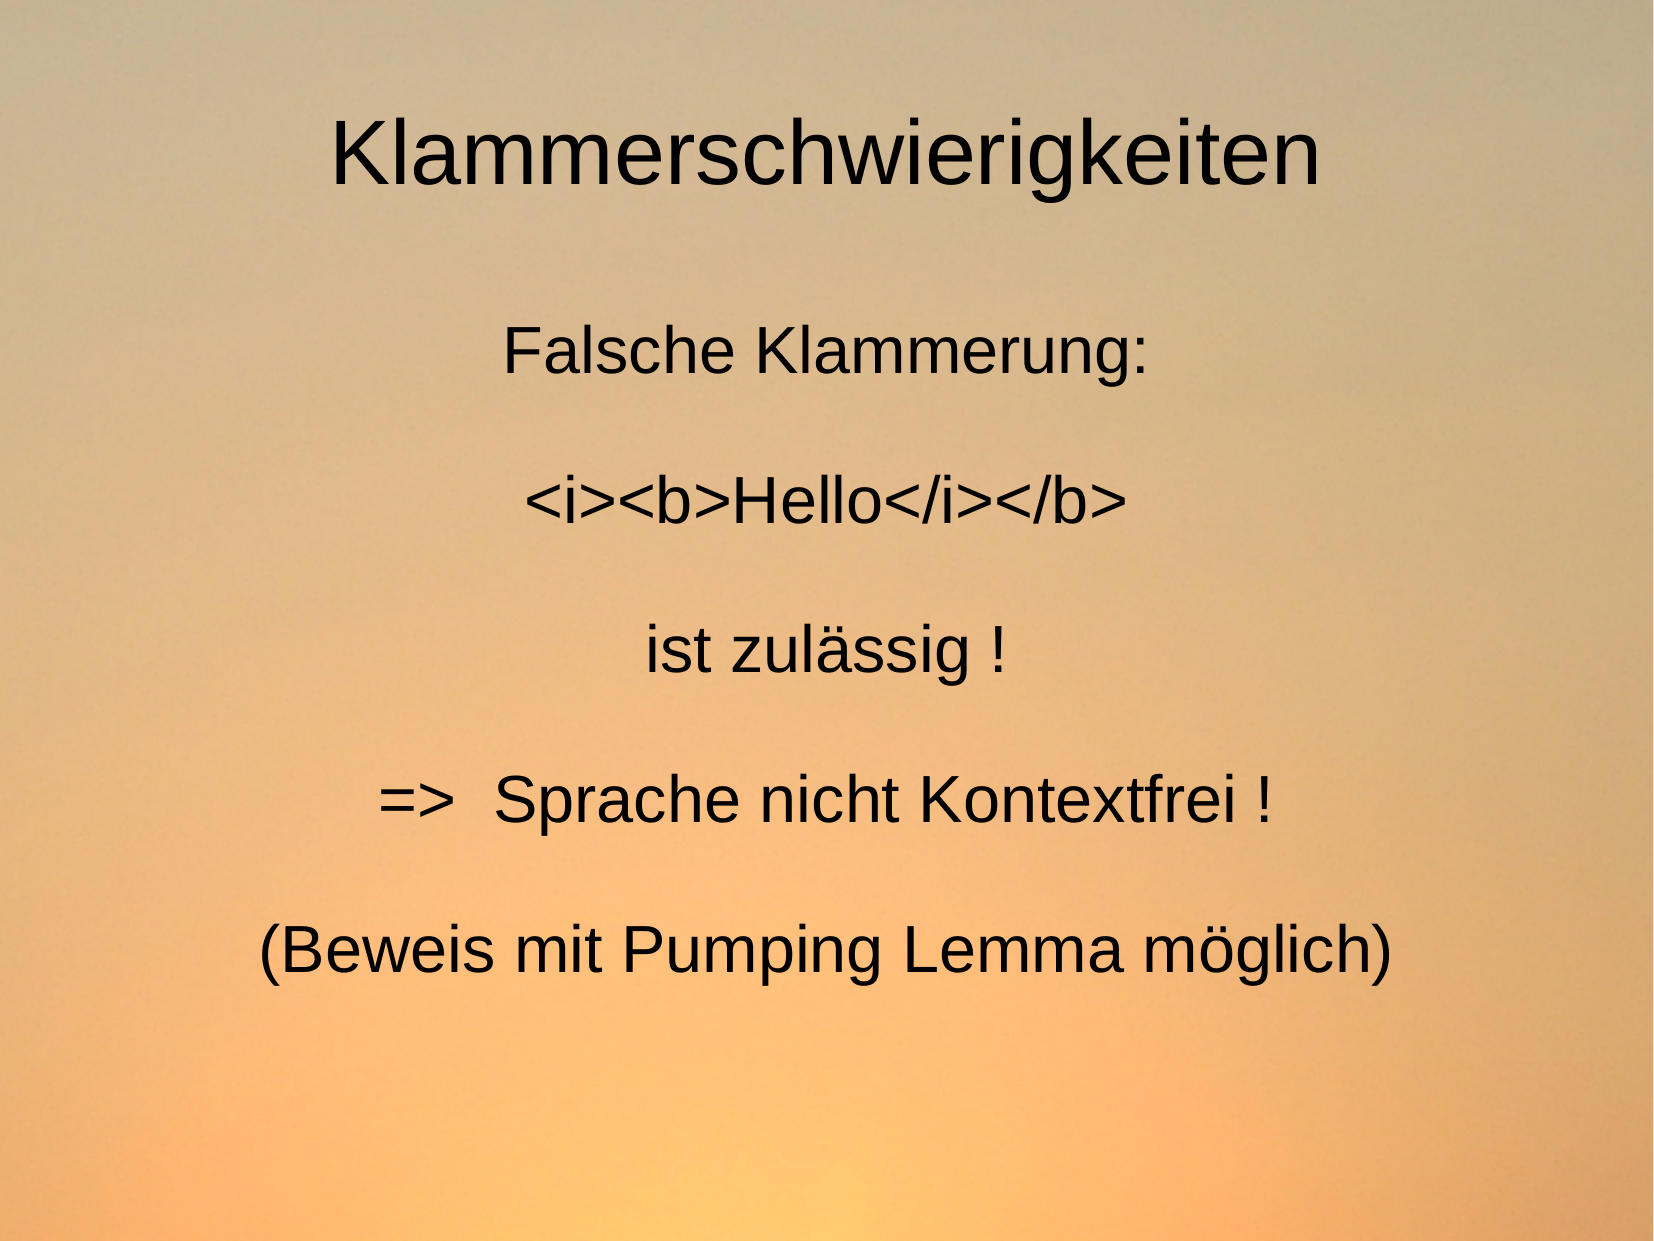

# Klammerschwierigkeiten
Falsche Klammerung:
<i><b>Hello</i></b>
ist zulässig !
=> Sprache nicht Kontextfrei !
(Beweis mit Pumping Lemma möglich)